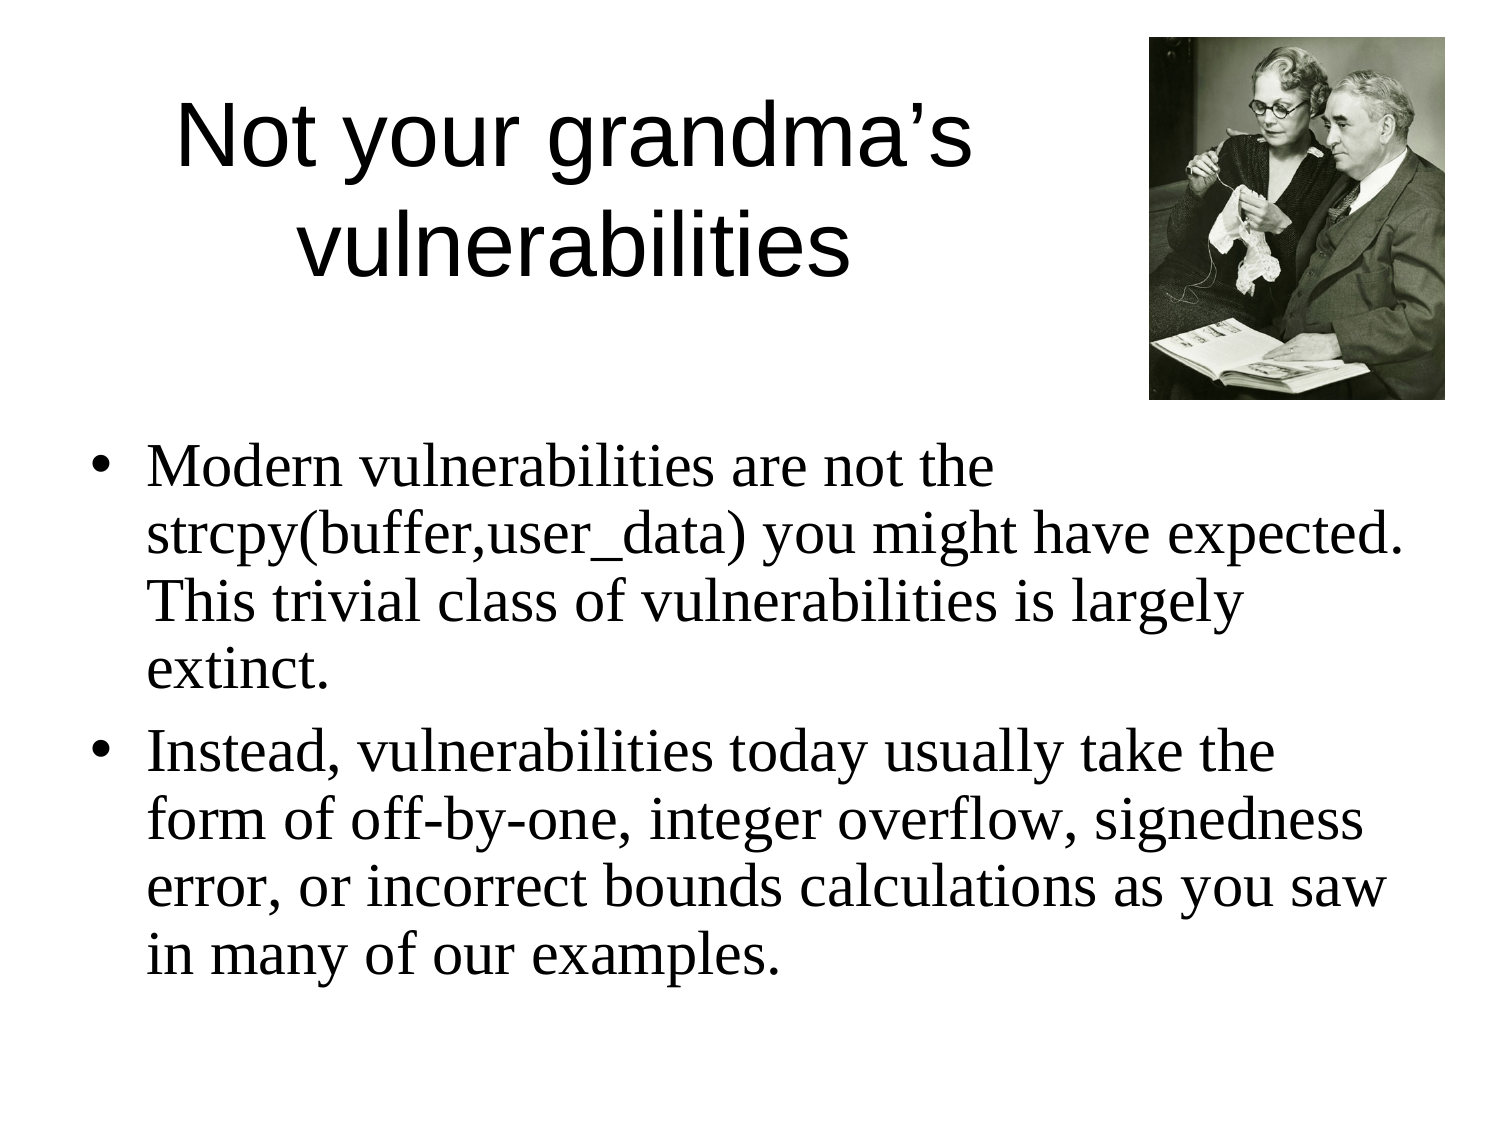

# Not your grandma’s vulnerabilities
Modern vulnerabilities are not the strcpy(buffer,user_data) you might have expected. This trivial class of vulnerabilities is largely extinct.
Instead, vulnerabilities today usually take the form of off-by-one, integer overflow, signedness error, or incorrect bounds calculations as you saw in many of our examples.